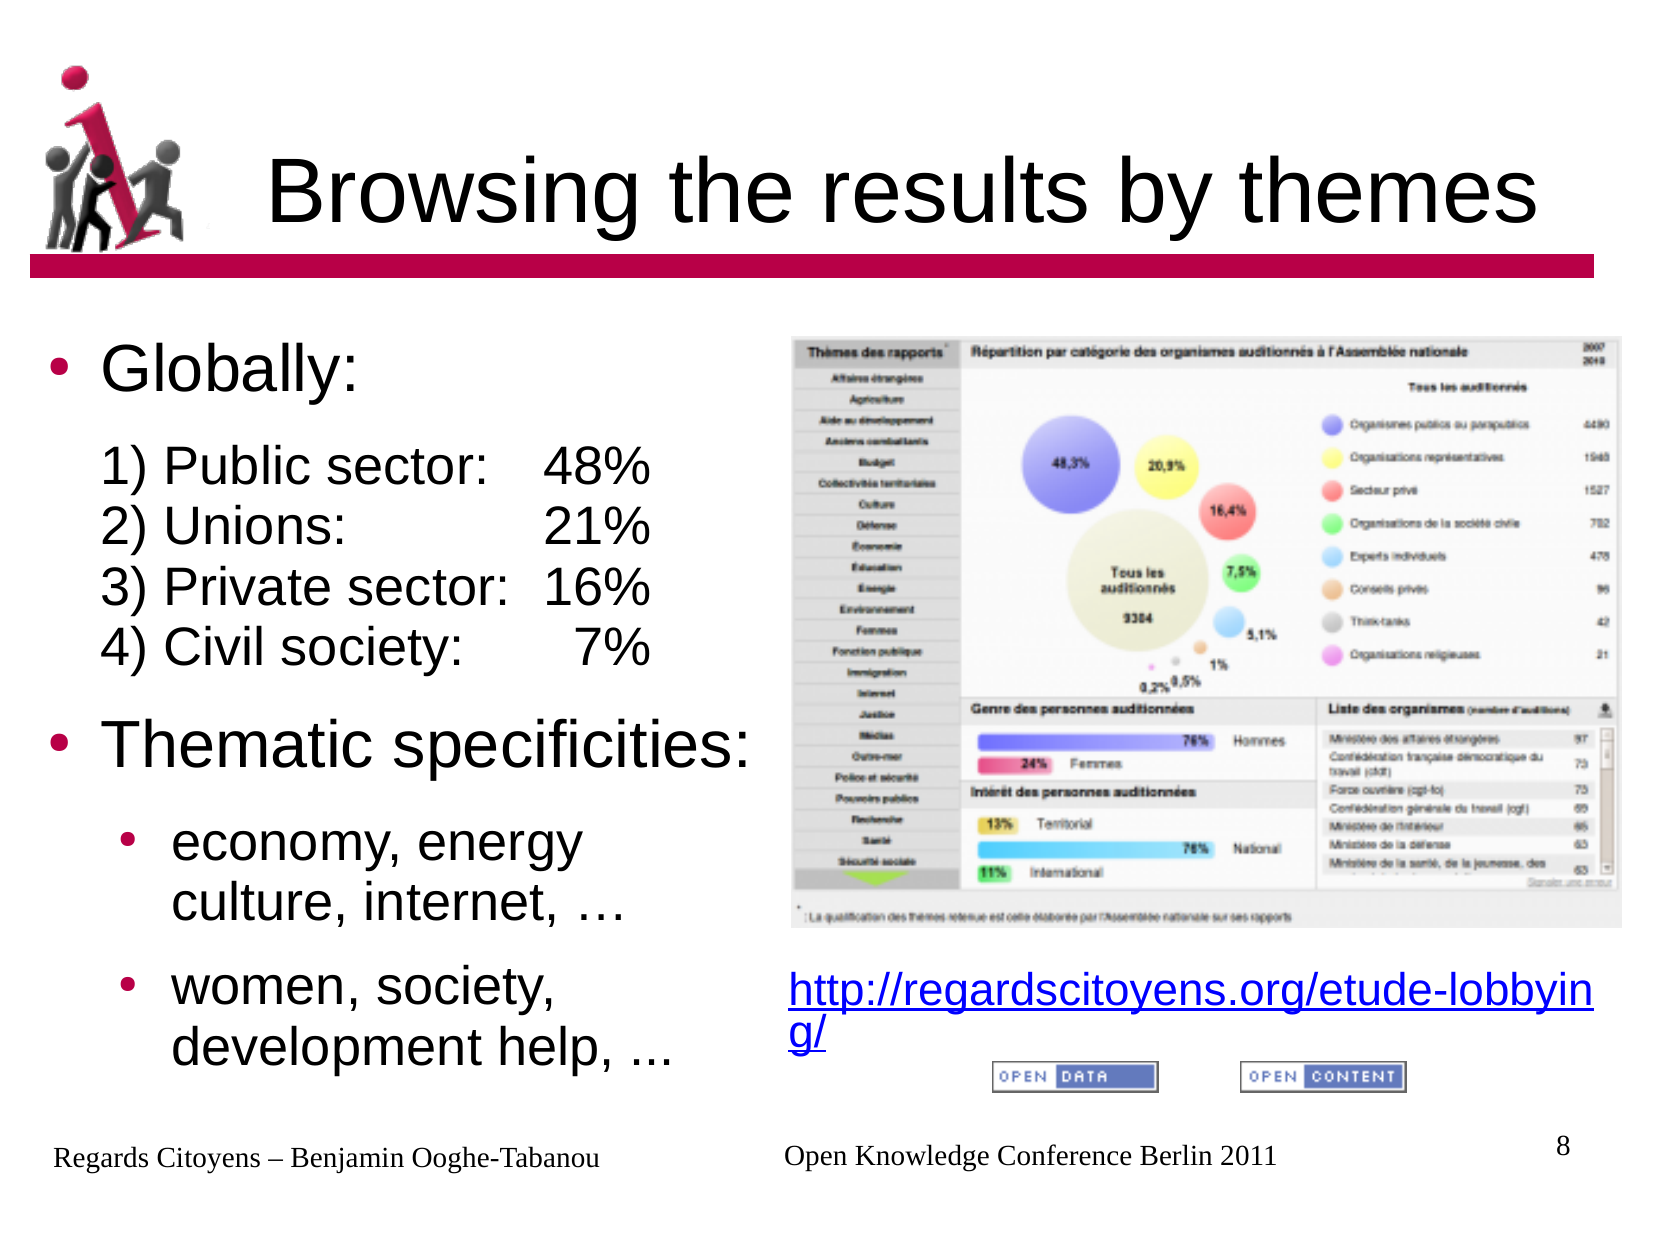

# Browsing the results by themes
Globally:
1) Public sector: 	48%
2) Unions: 			21%
3) Private sector: 	16%
4) Civil society: 	 7%
Thematic specificities:
economy, energy
culture, internet, …
women, society,
development help, ...
http://regardscitoyens.org/etude-lobbying/
8
Benjamin Ooghe-Tabanou - Open Knowledge Conference Berlin 2011